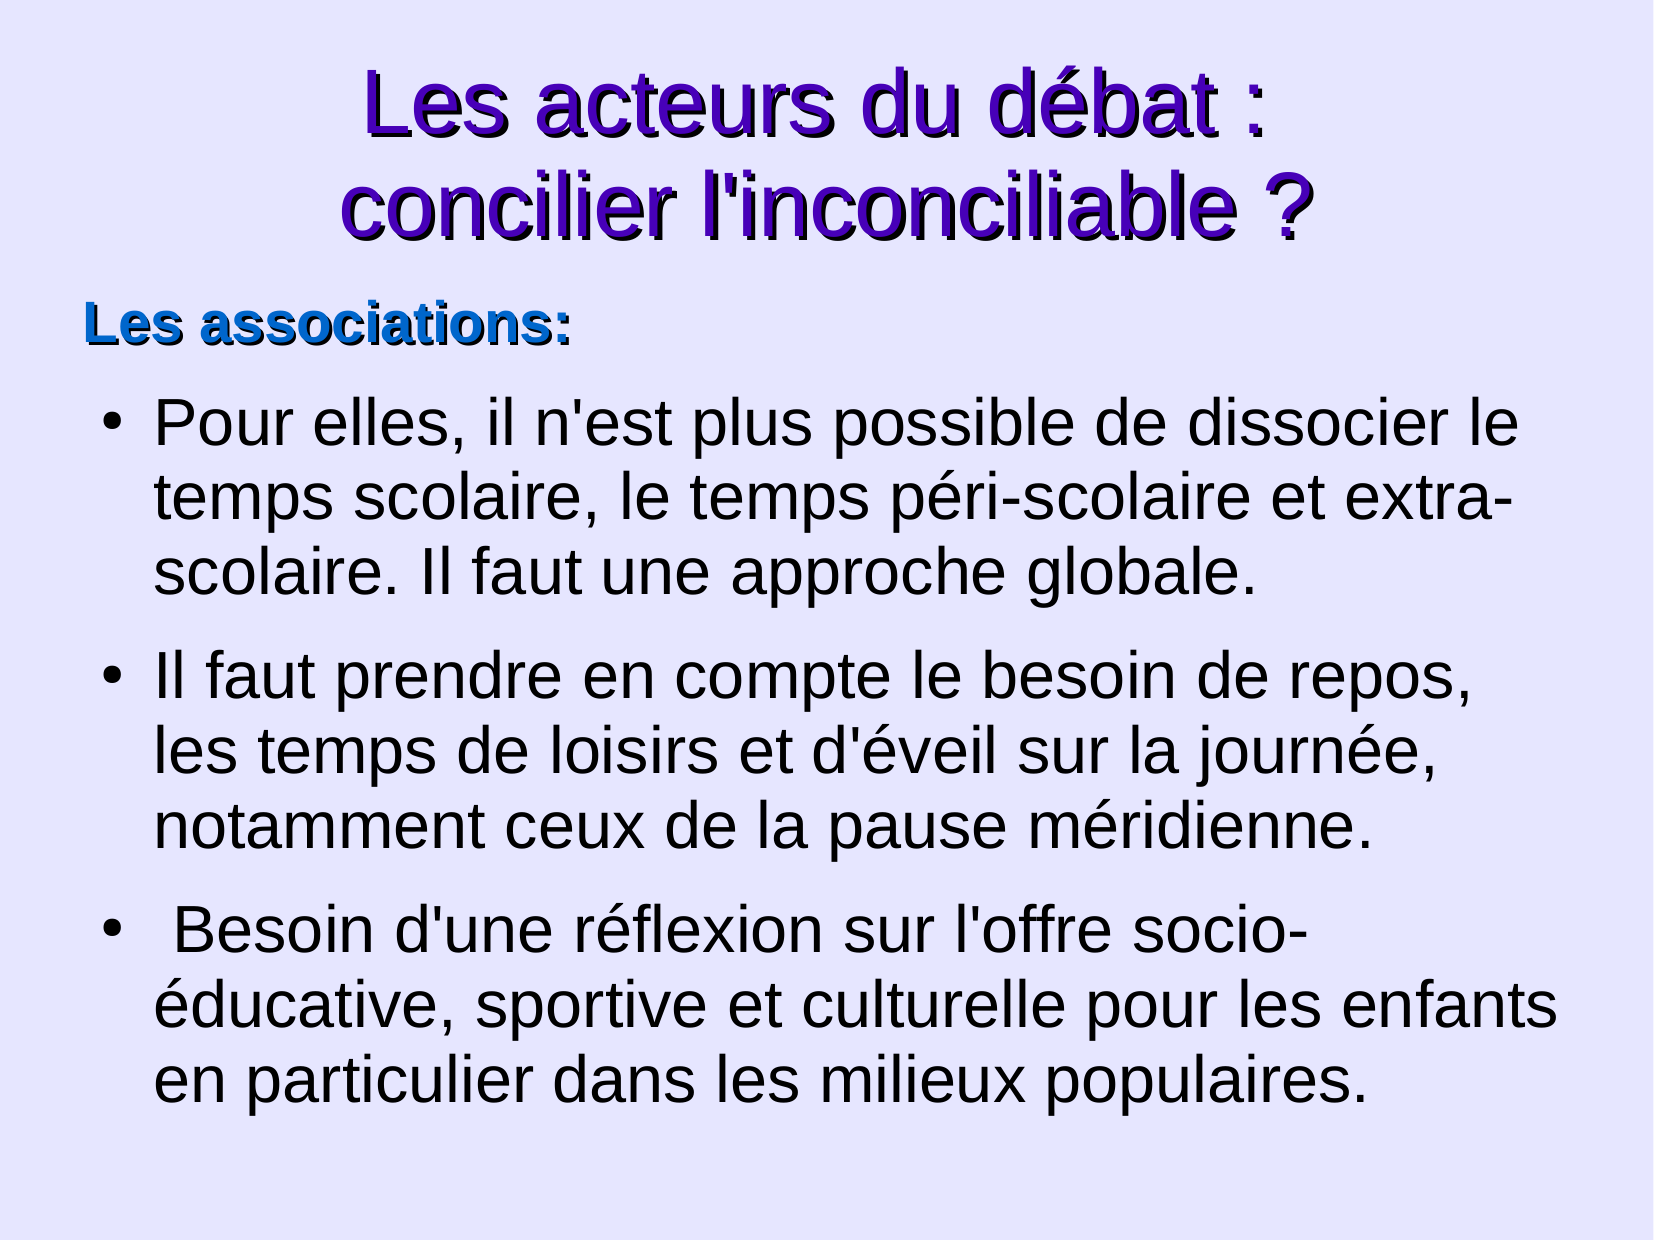

# Les acteurs du débat : concilier l'inconciliable ?
Les associations:
Pour elles, il n'est plus possible de dissocier le temps scolaire, le temps péri-scolaire et extra-scolaire. Il faut une approche globale.
Il faut prendre en compte le besoin de repos, les temps de loisirs et d'éveil sur la journée, notamment ceux de la pause méridienne.
 Besoin d'une réflexion sur l'offre socio-éducative, sportive et culturelle pour les enfants en particulier dans les milieux populaires.